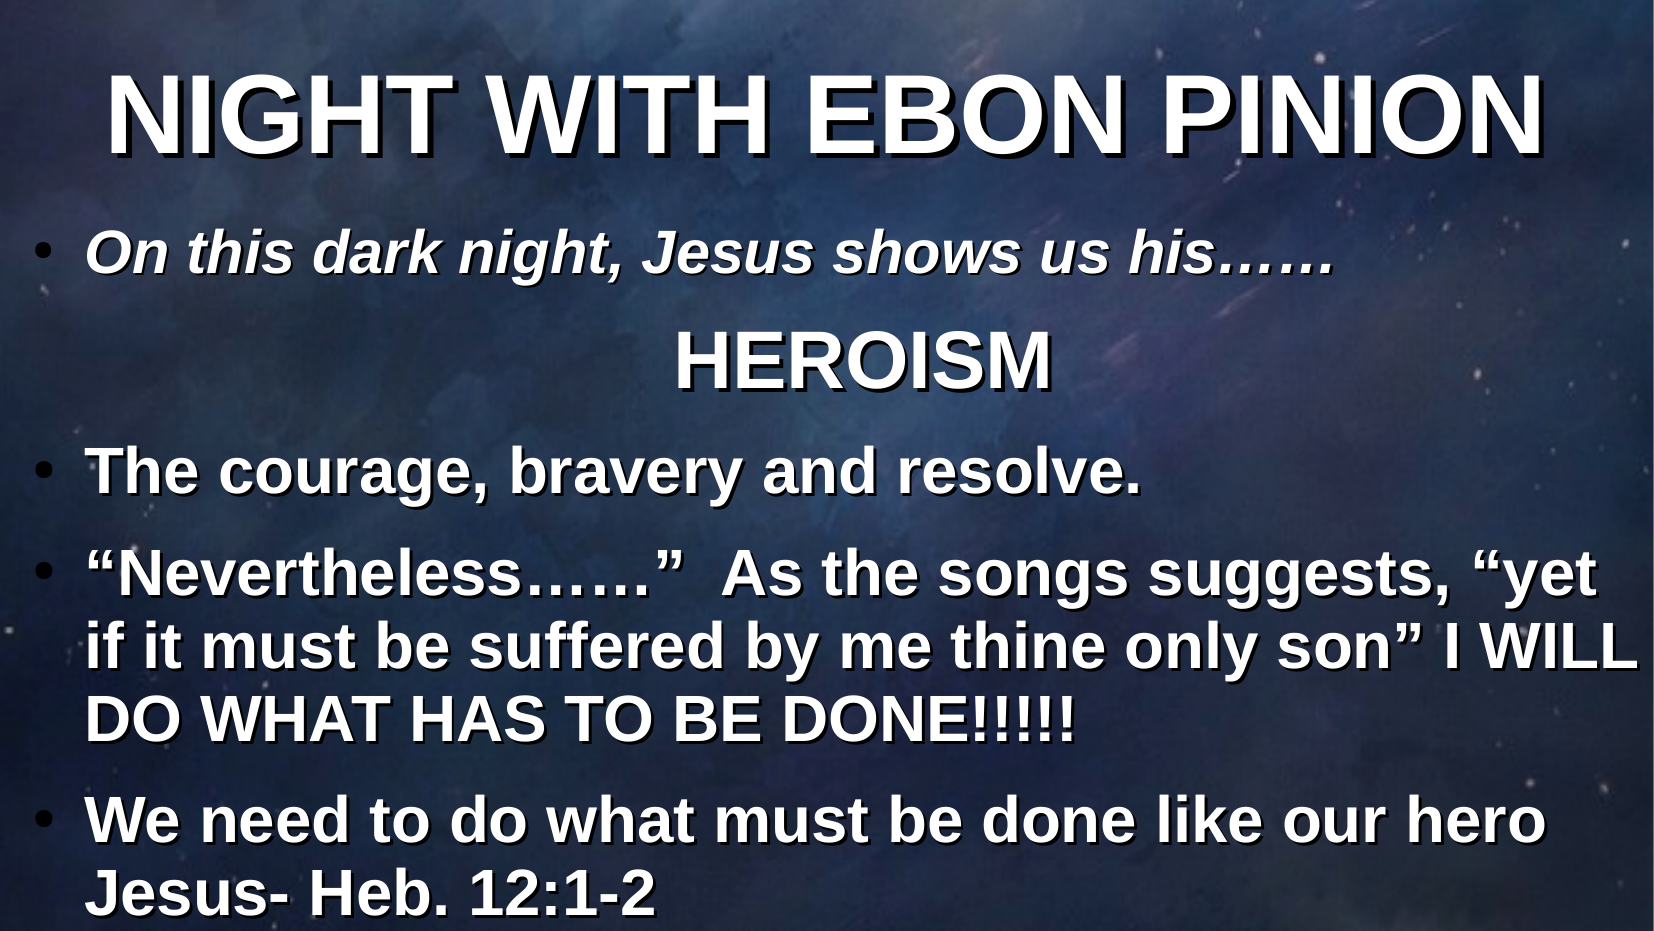

# NIGHT WITH EBON PINION
On this dark night, Jesus shows us his……
HEROISM
The courage, bravery and resolve.
“Nevertheless……” As the songs suggests, “yet if it must be suffered by me thine only son” I WILL DO WHAT HAS TO BE DONE!!!!!
We need to do what must be done like our hero Jesus- Heb. 12:1-2